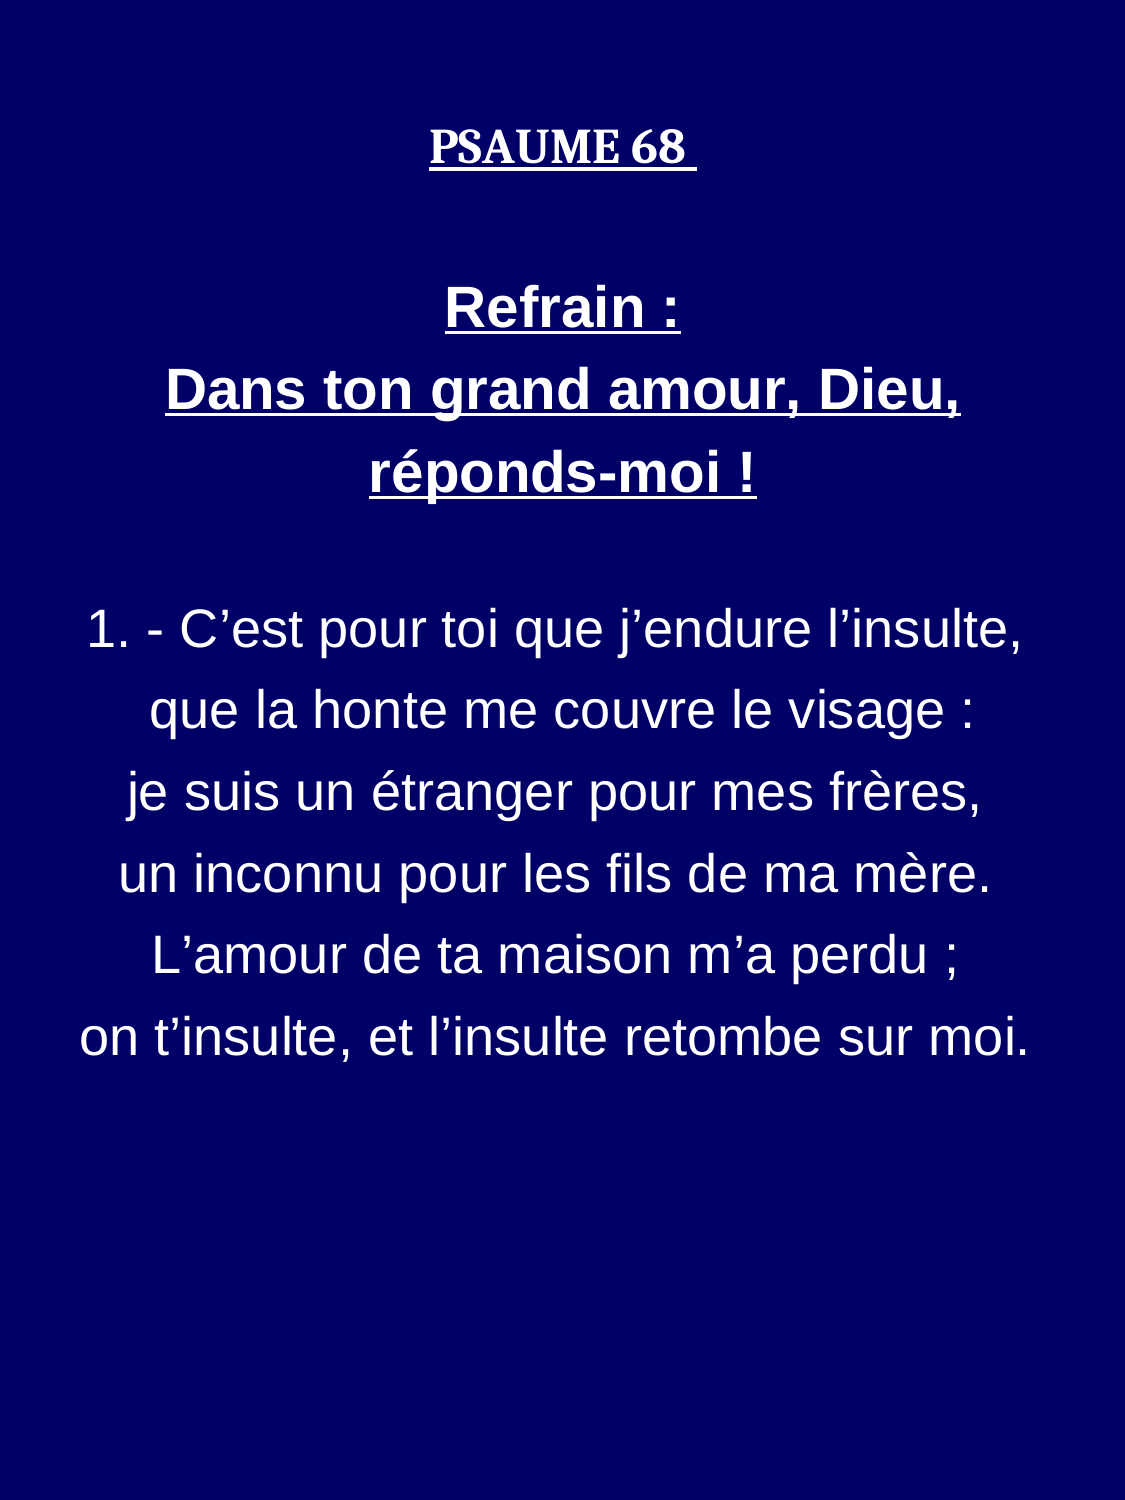

PSAUME 68
Refrain :
Dans ton grand amour, Dieu,
réponds-moi !
1. - C’est pour toi que j’endure l’insulte,
que la honte me couvre le visage :
je suis un étranger pour mes frères,
un inconnu pour les fils de ma mère.
L’amour de ta maison m’a perdu ;
on t’insulte, et l’insulte retombe sur moi.